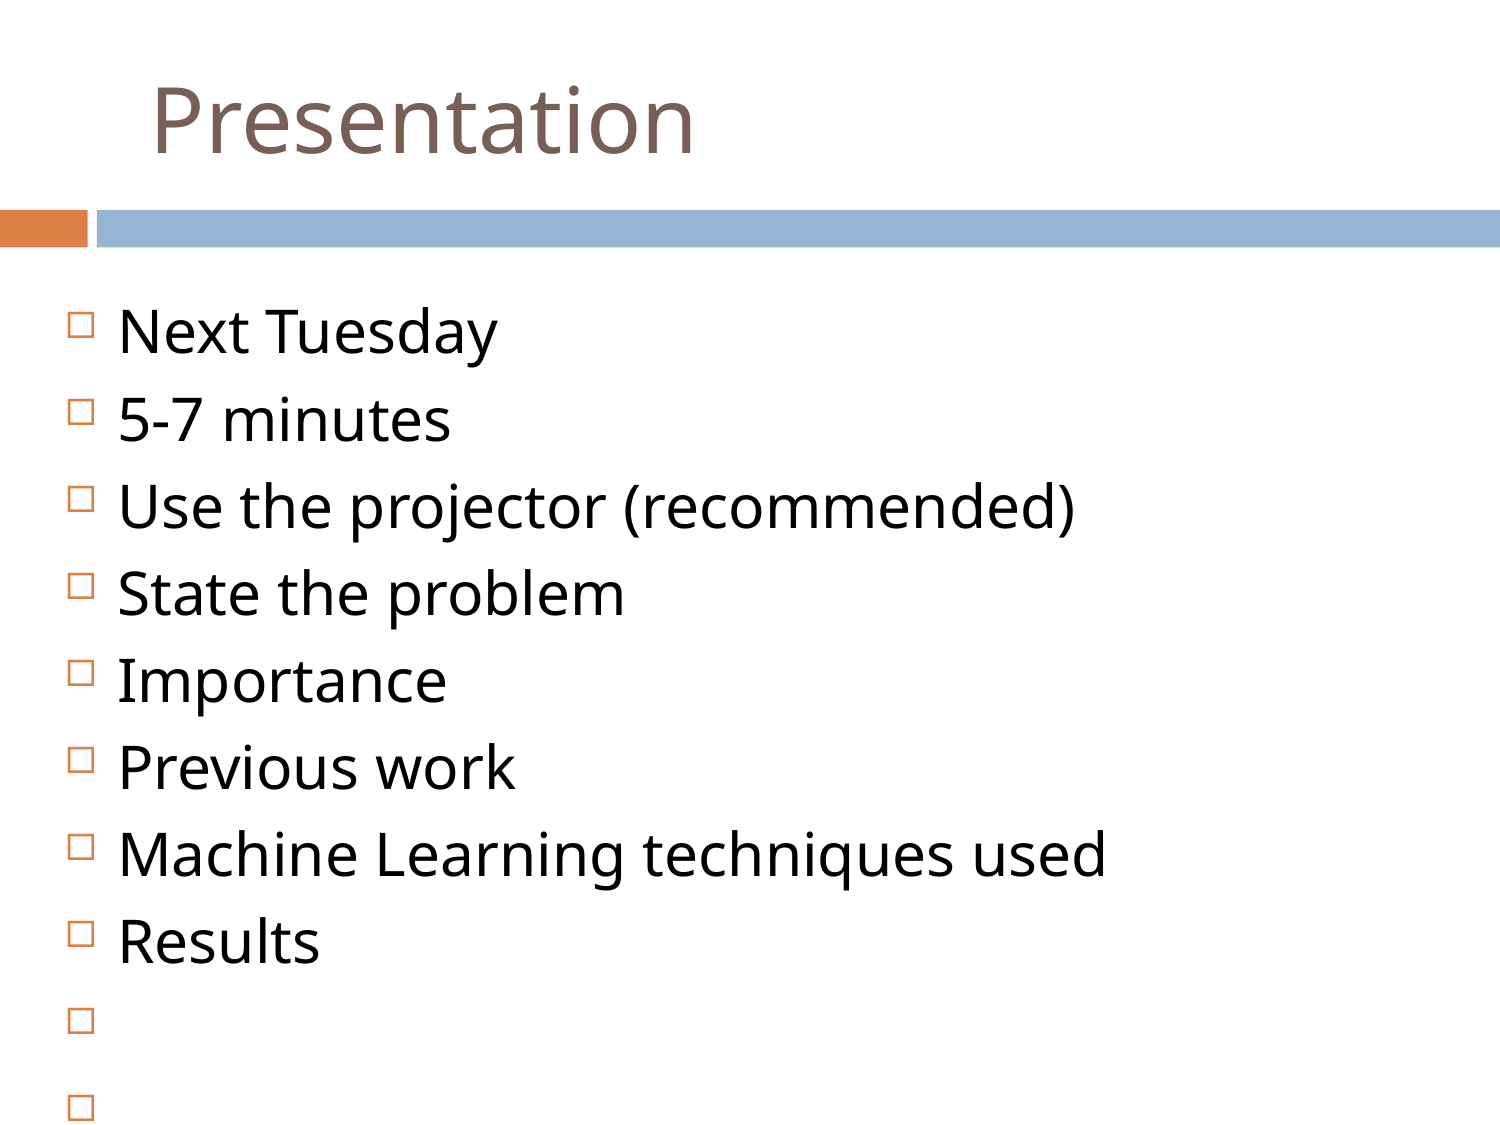

Presentation
Next Tuesday
5-7 minutes
Use the projector (recommended)
State the problem
Importance
Previous work
Machine Learning techniques used
Results